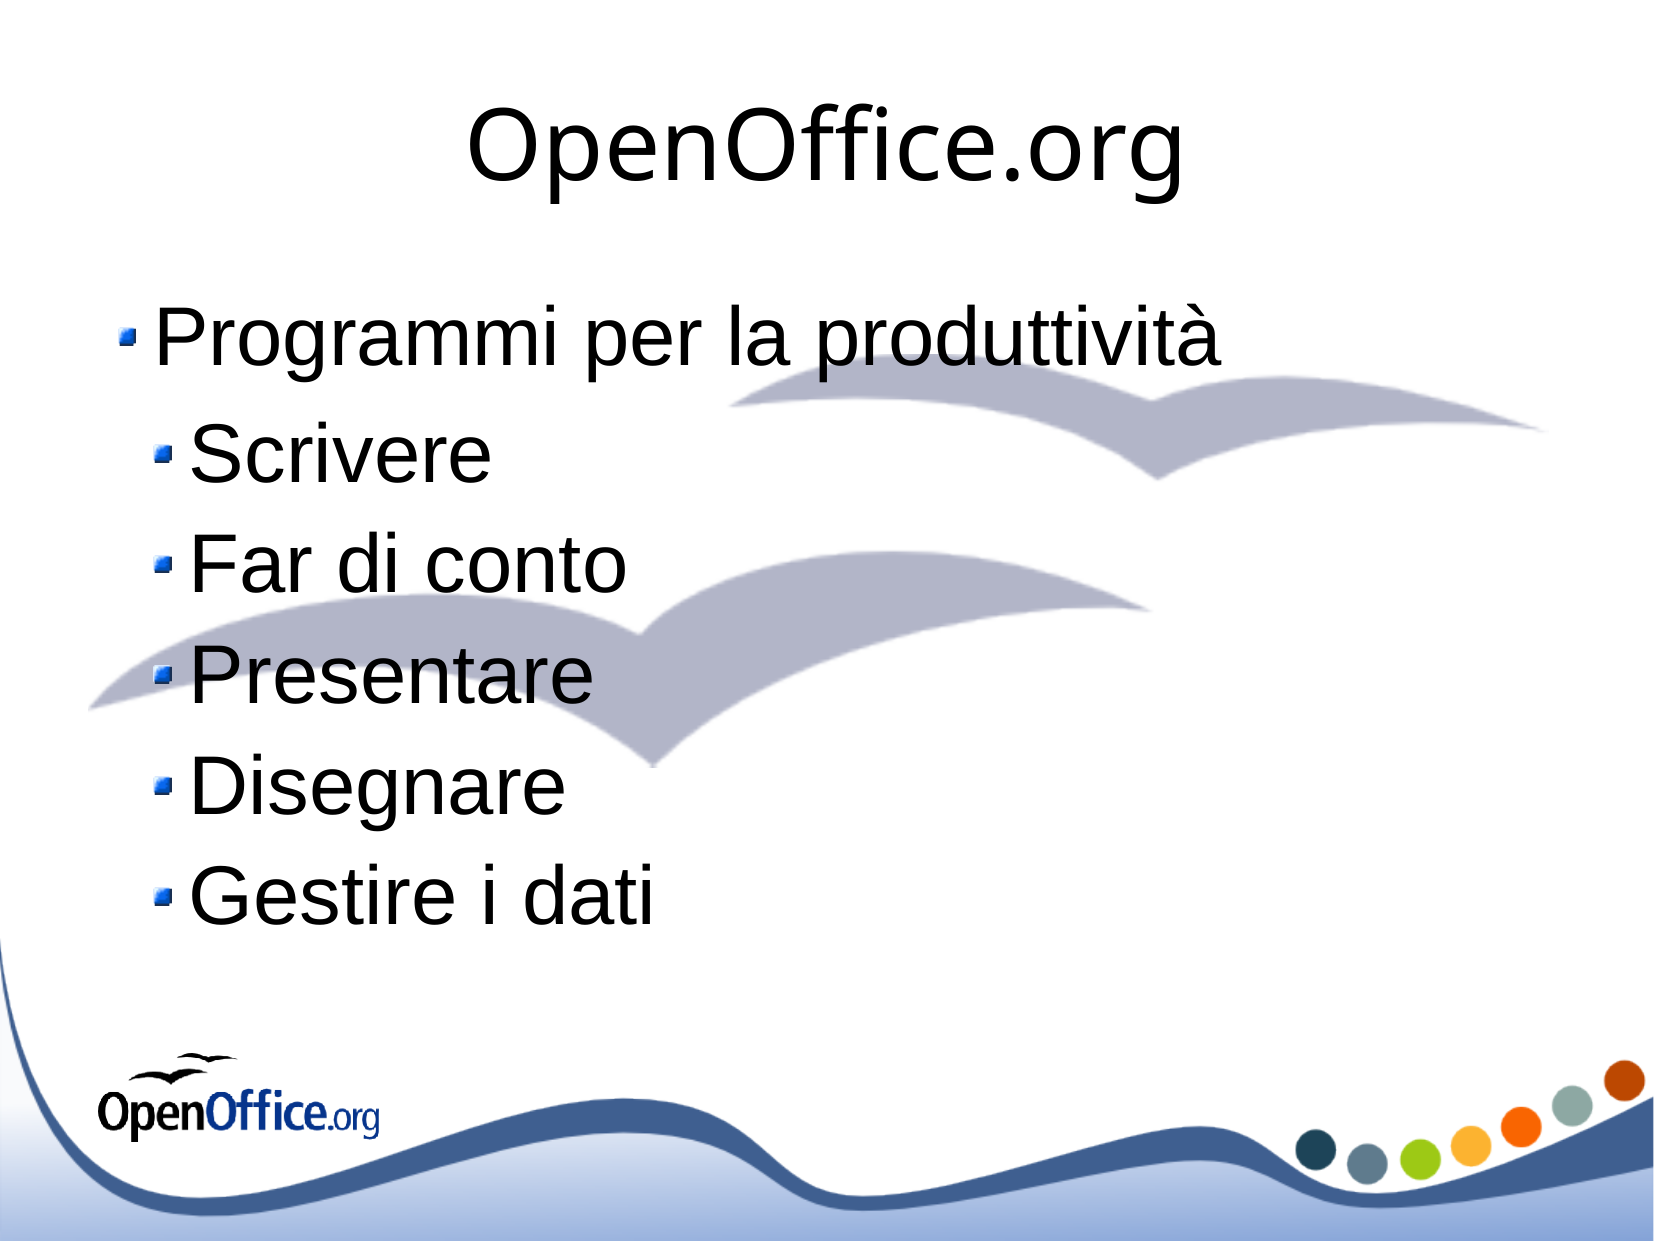

# OpenOffice.org
Programmi per la produttività
Scrivere
Far di conto
Presentare
Disegnare
Gestire i dati